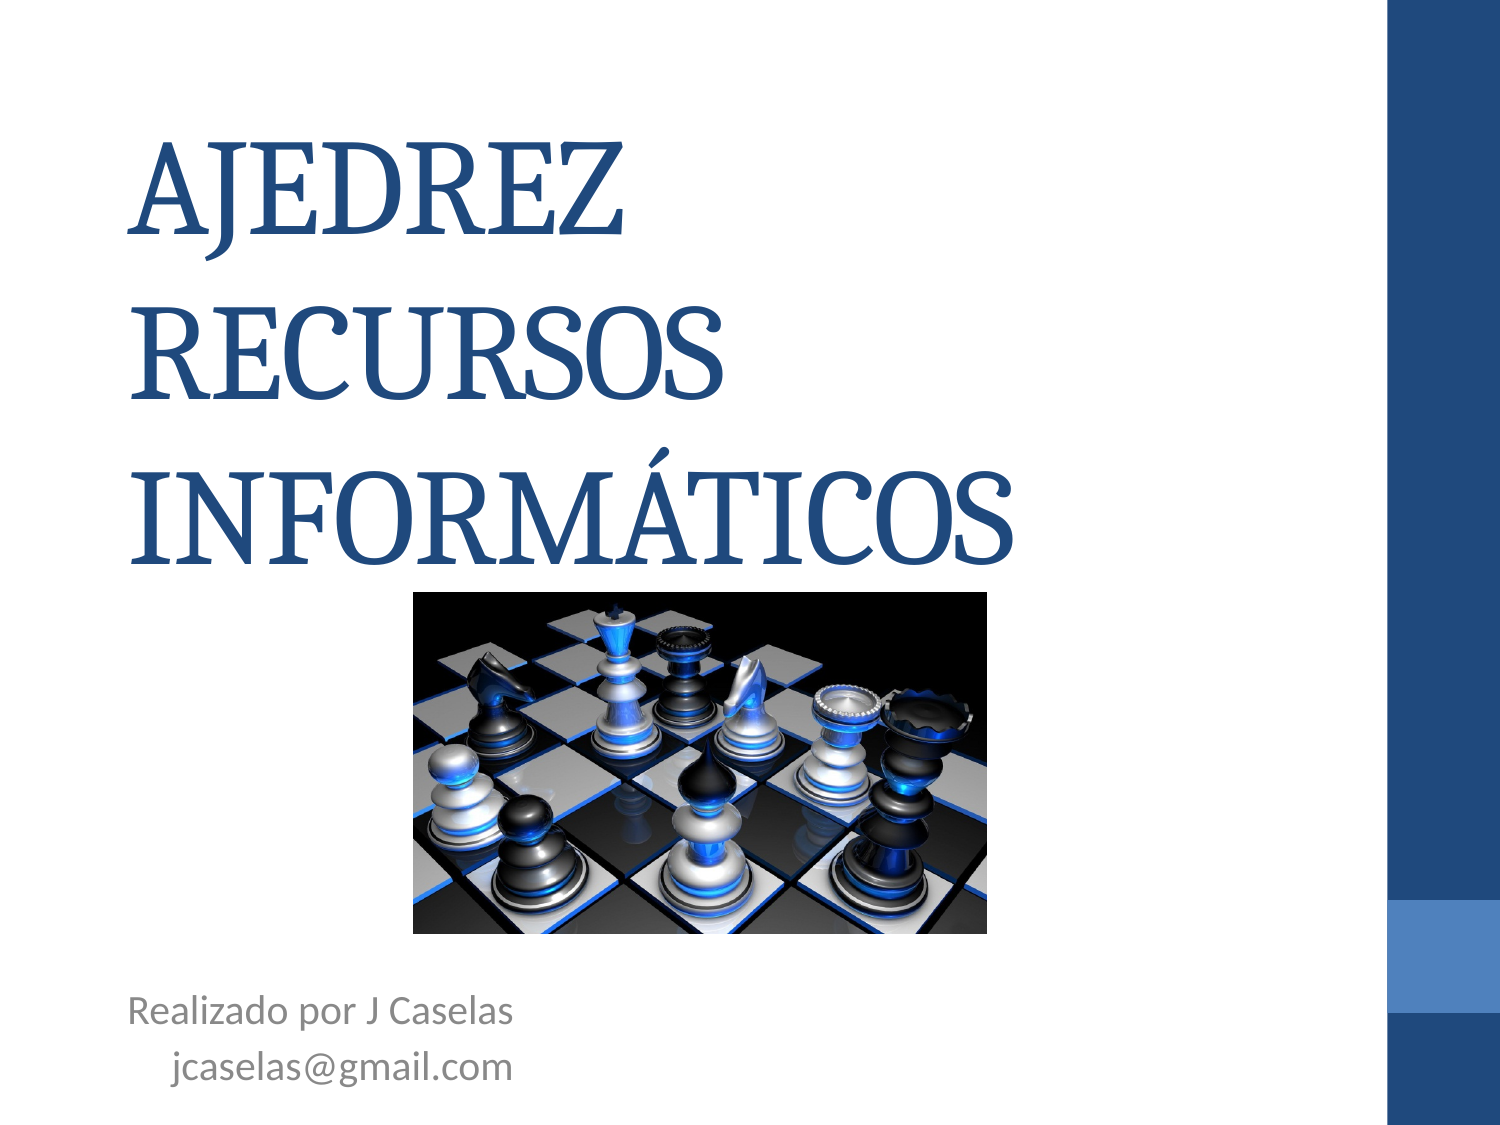

# AJEDREZ RECURSOS INFORMÁTICOS
Realizado por J Caselas
jcaselas@gmail.com